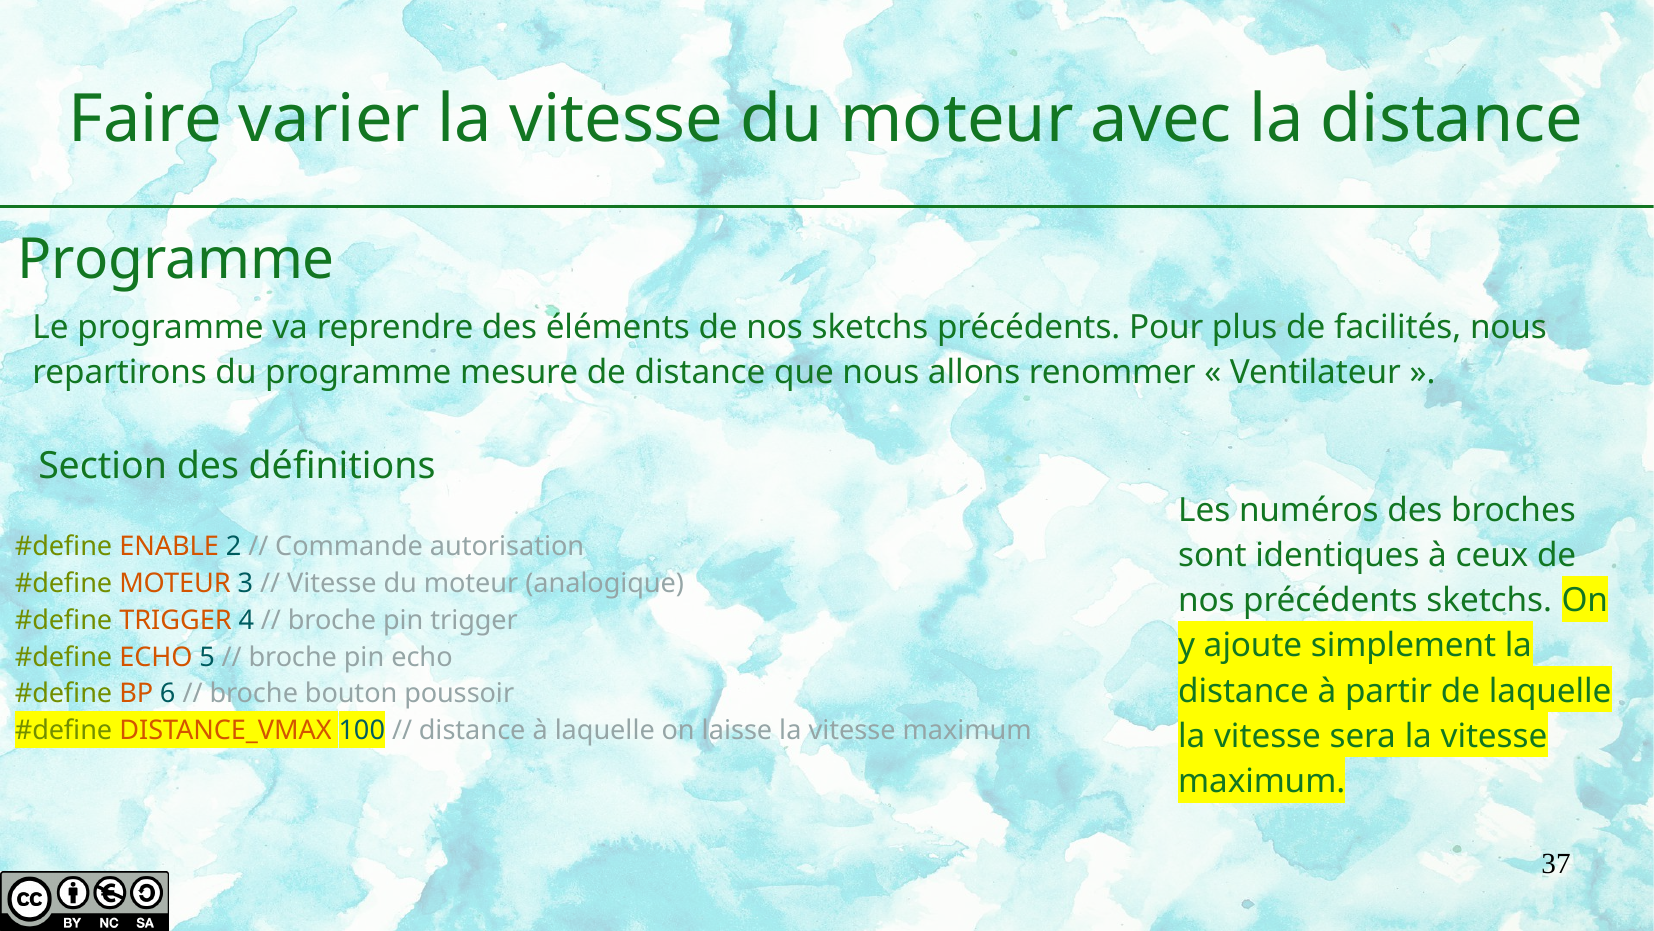

Faire varier la vitesse du moteur avec la distance
# Programme
Le programme va reprendre des éléments de nos sketchs précédents. Pour plus de facilités, nous repartirons du programme mesure de distance que nous allons renommer « Ventilateur ».
Section des définitions
Les numéros des broches sont identiques à ceux de nos précédents sketchs. On y ajoute simplement la distance à partir de laquelle la vitesse sera la vitesse maximum.
#define ENABLE 2 // Commande autorisation
#define MOTEUR 3 // Vitesse du moteur (analogique)
#define TRIGGER 4 // broche pin trigger
#define ECHO 5 // broche pin echo
#define BP 6 // broche bouton poussoir
#define DISTANCE_VMAX 100 // distance à laquelle on laisse la vitesse maximum
37